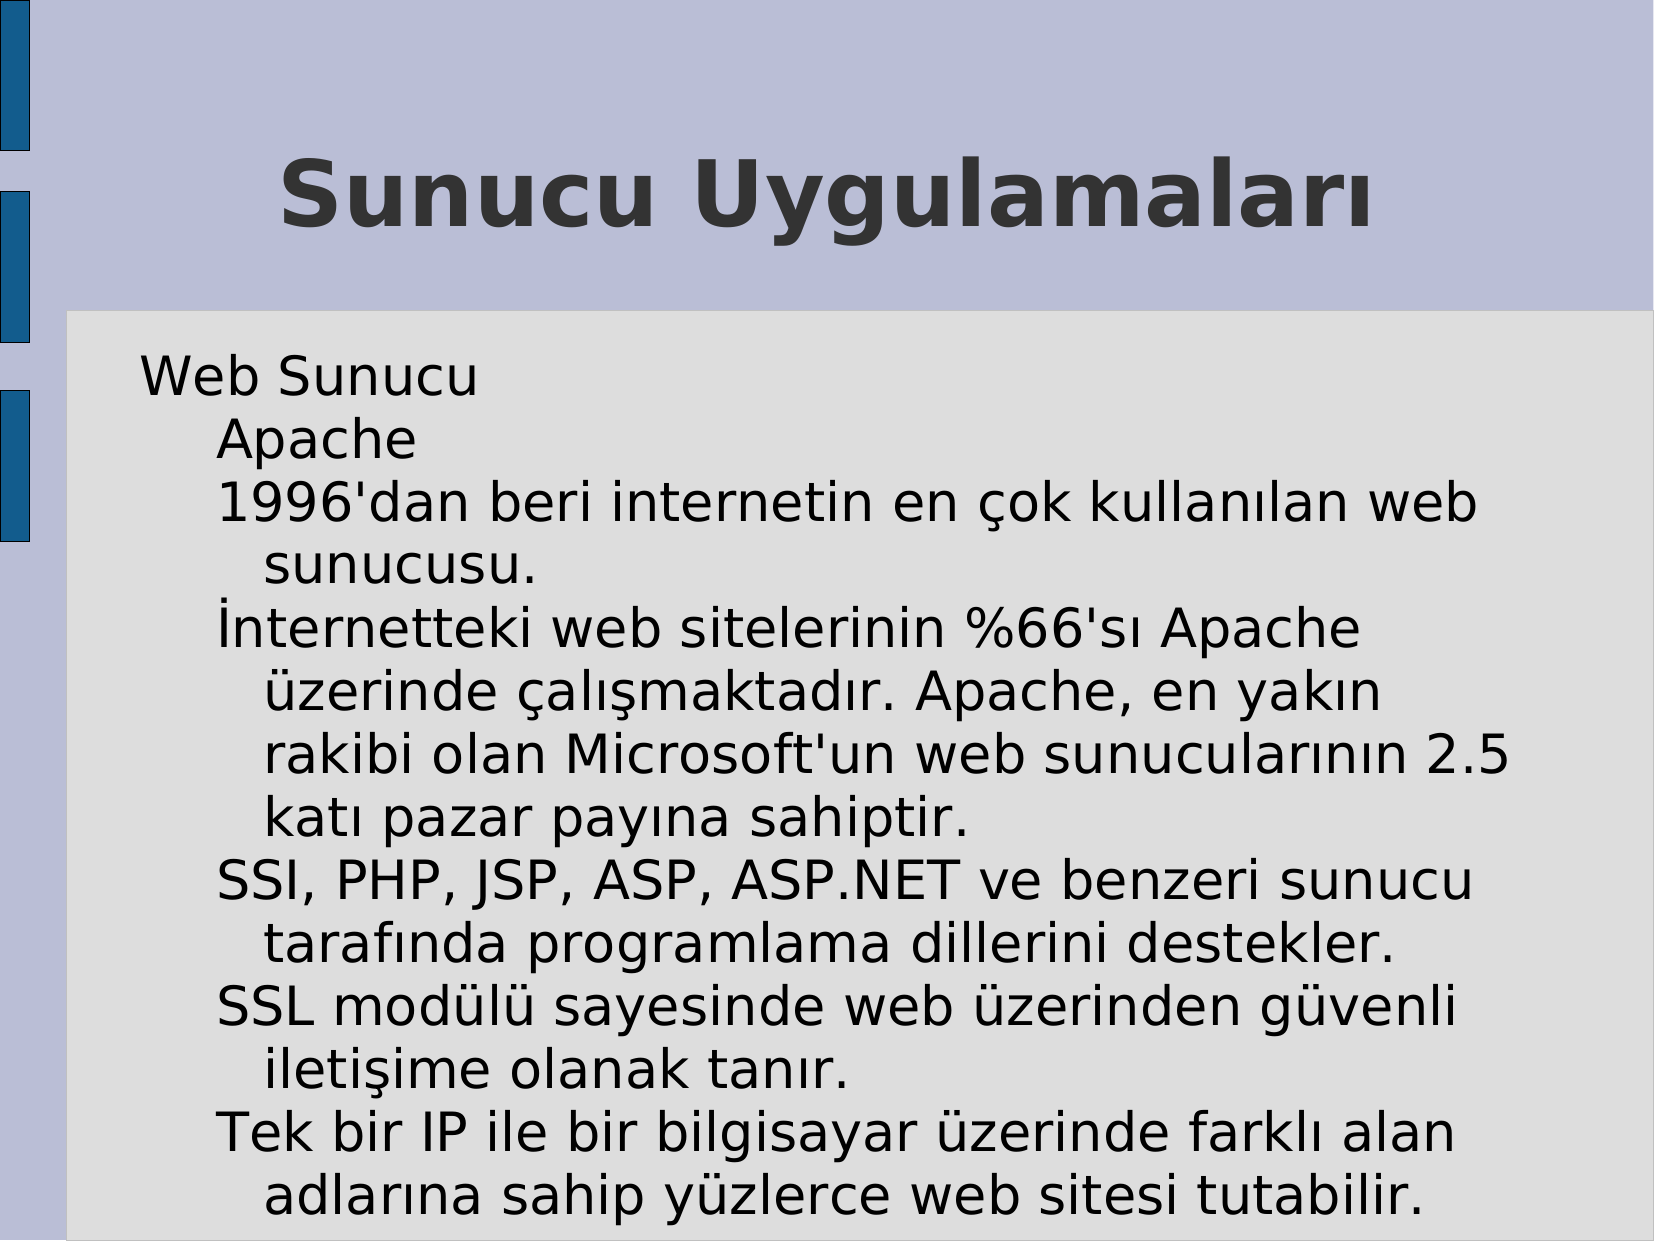

# Sunucu Uygulamaları
Web Sunucu
Apache
1996'dan beri internetin en çok kullanılan web sunucusu.
İnternetteki web sitelerinin %66'sı Apache üzerinde çalışmaktadır. Apache, en yakın rakibi olan Microsoft'un web sunucularının 2.5 katı pazar payına sahiptir.
SSI, PHP, JSP, ASP, ASP.NET ve benzeri sunucu tarafında programlama dillerini destekler.
SSL modülü sayesinde web üzerinden güvenli iletişime olanak tanır.
Tek bir IP ile bir bilgisayar üzerinde farklı alan adlarına sahip yüzlerce web sitesi tutabilir.